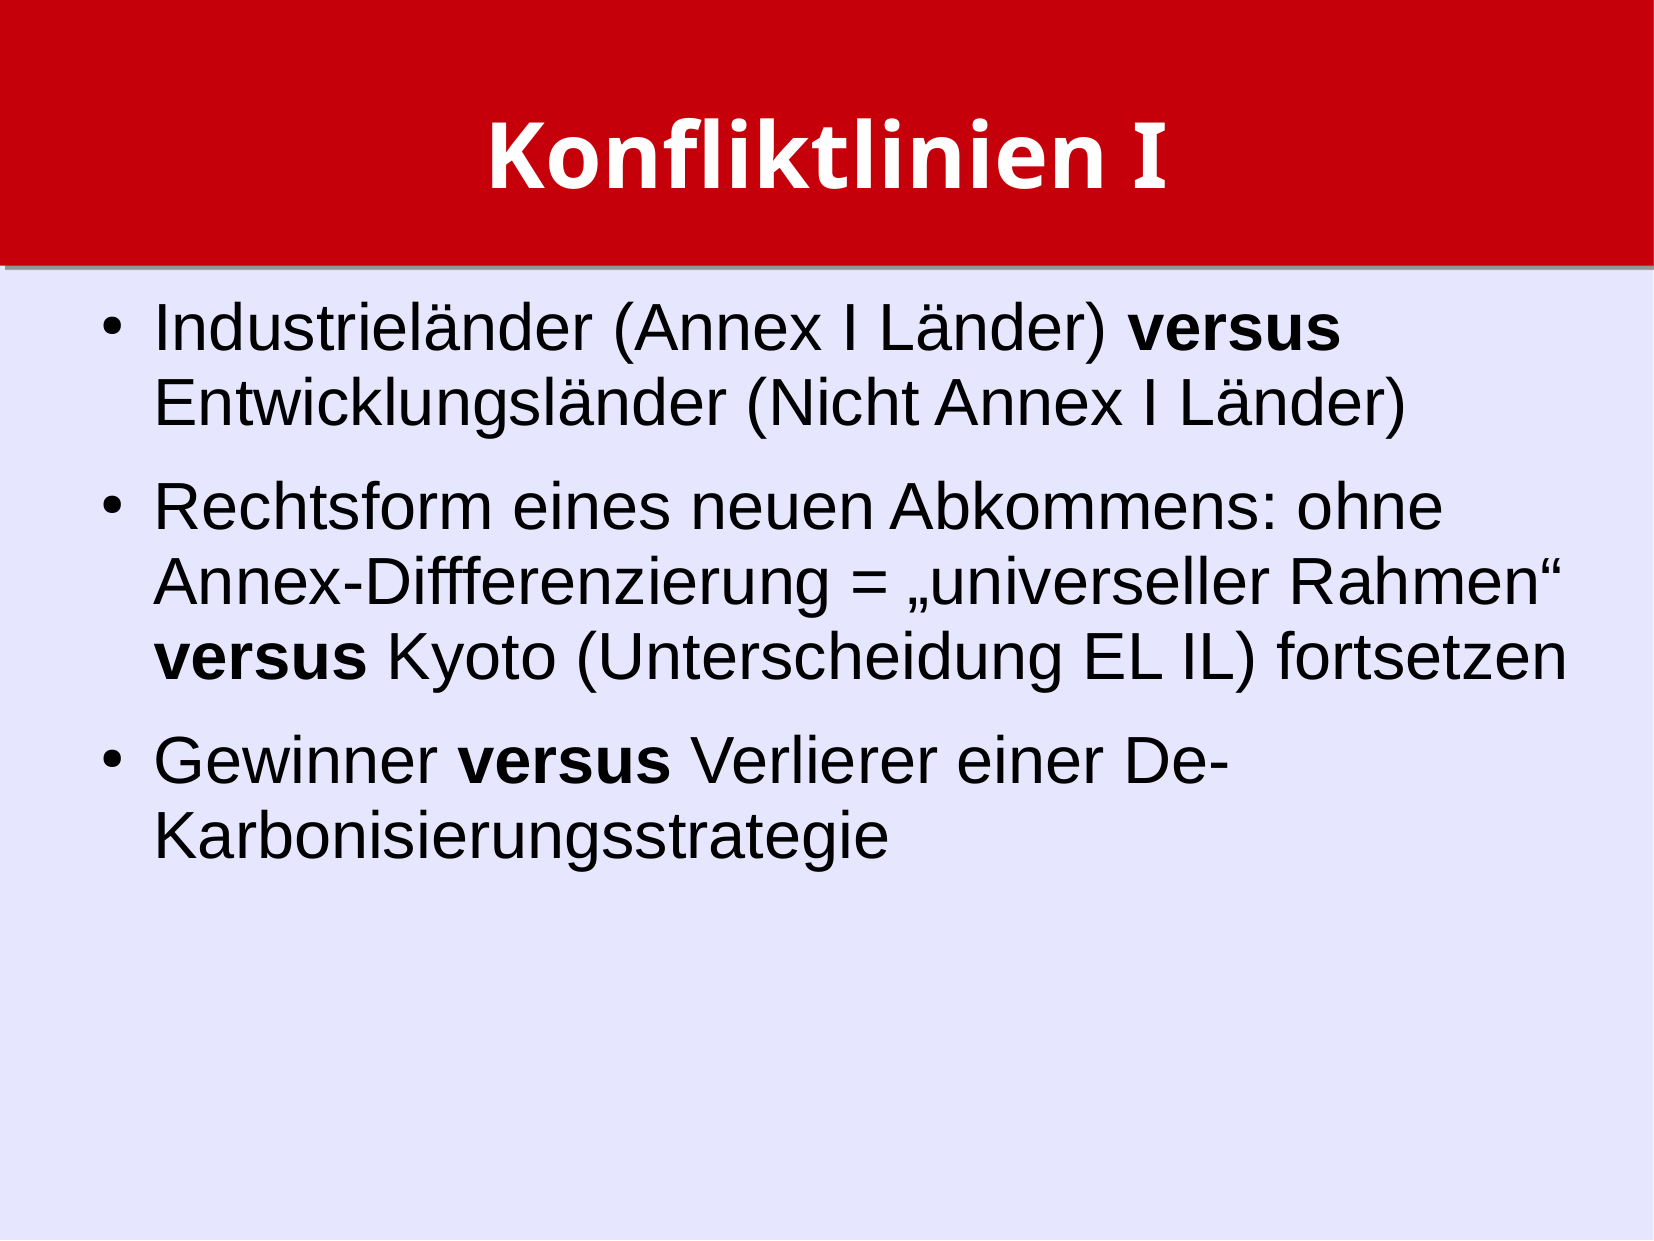

# Konfliktlinien I
Industrieländer (Annex I Länder) versus Entwicklungsländer (Nicht Annex I Länder)
Rechtsform eines neuen Abkommens: ohne Annex-Diffferenzierung = „universeller Rahmen“ versus Kyoto (Unterscheidung EL IL) fortsetzen
Gewinner versus Verlierer einer De-Karbonisierungsstrategie